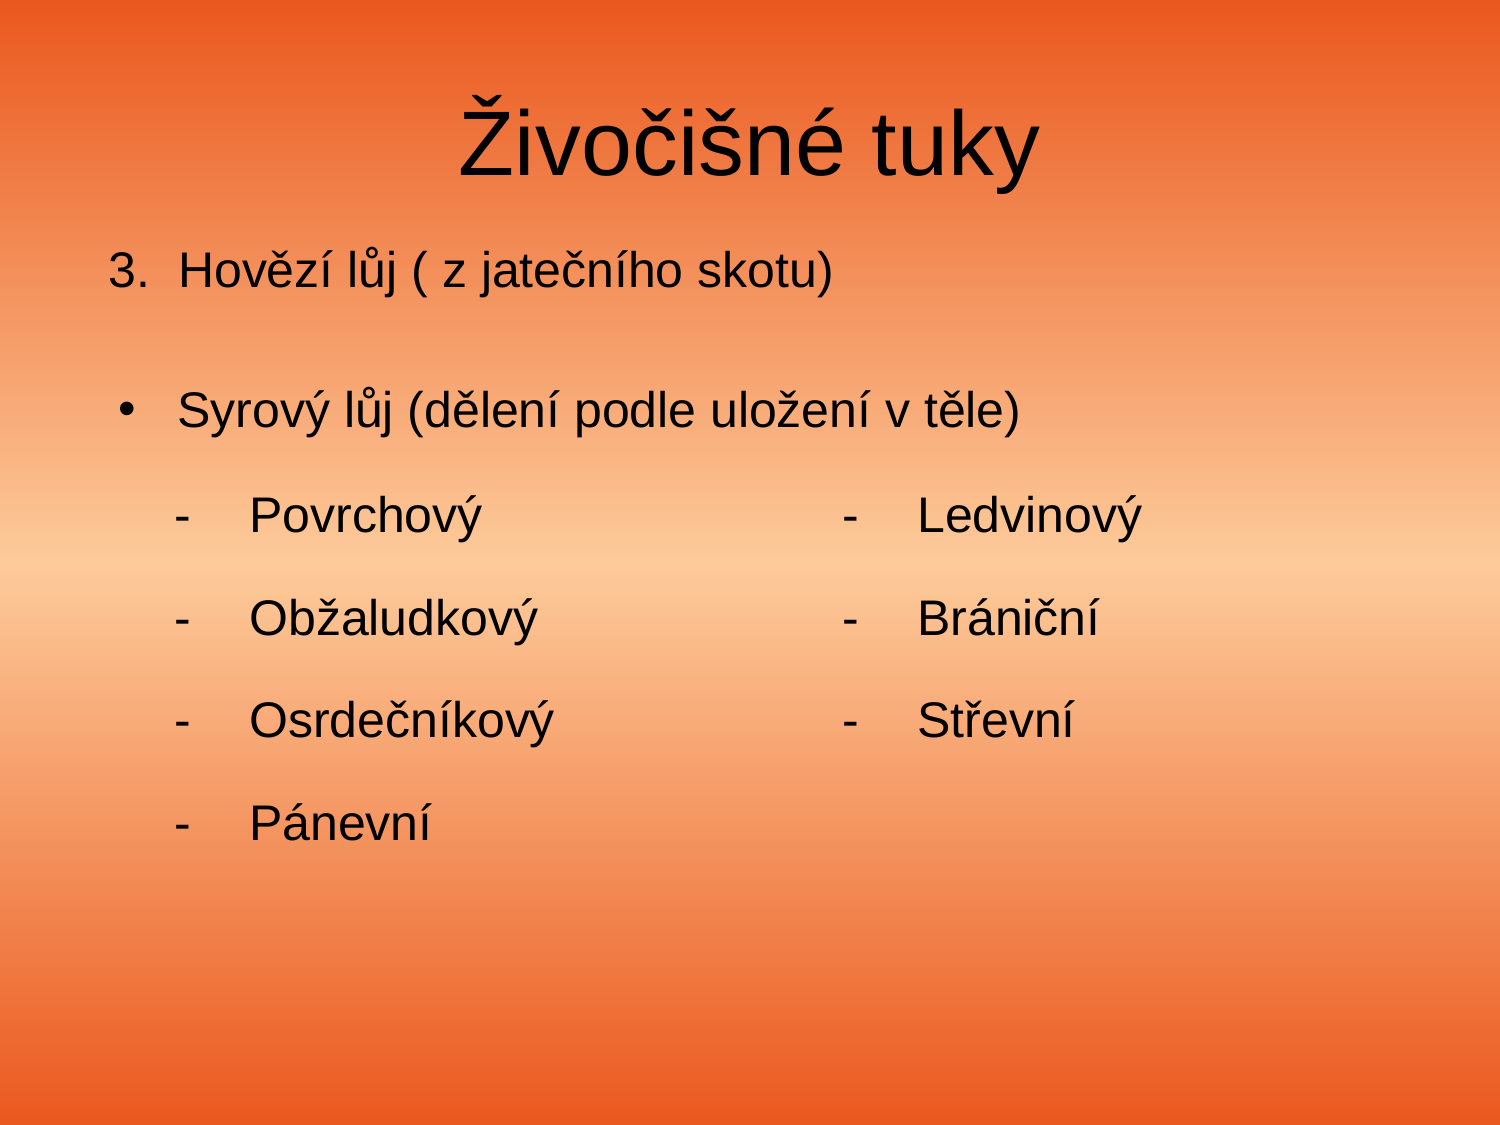

# Živočišné tuky
3. Hovězí lůj ( z jatečního skotu)
 Syrový lůj (dělení podle uložení v těle)
-	Povrchový
-	Obžaludkový
-	Osrdečníkový
-	Pánevní
-	Ledvinový
-	Brániční
-	Střevní